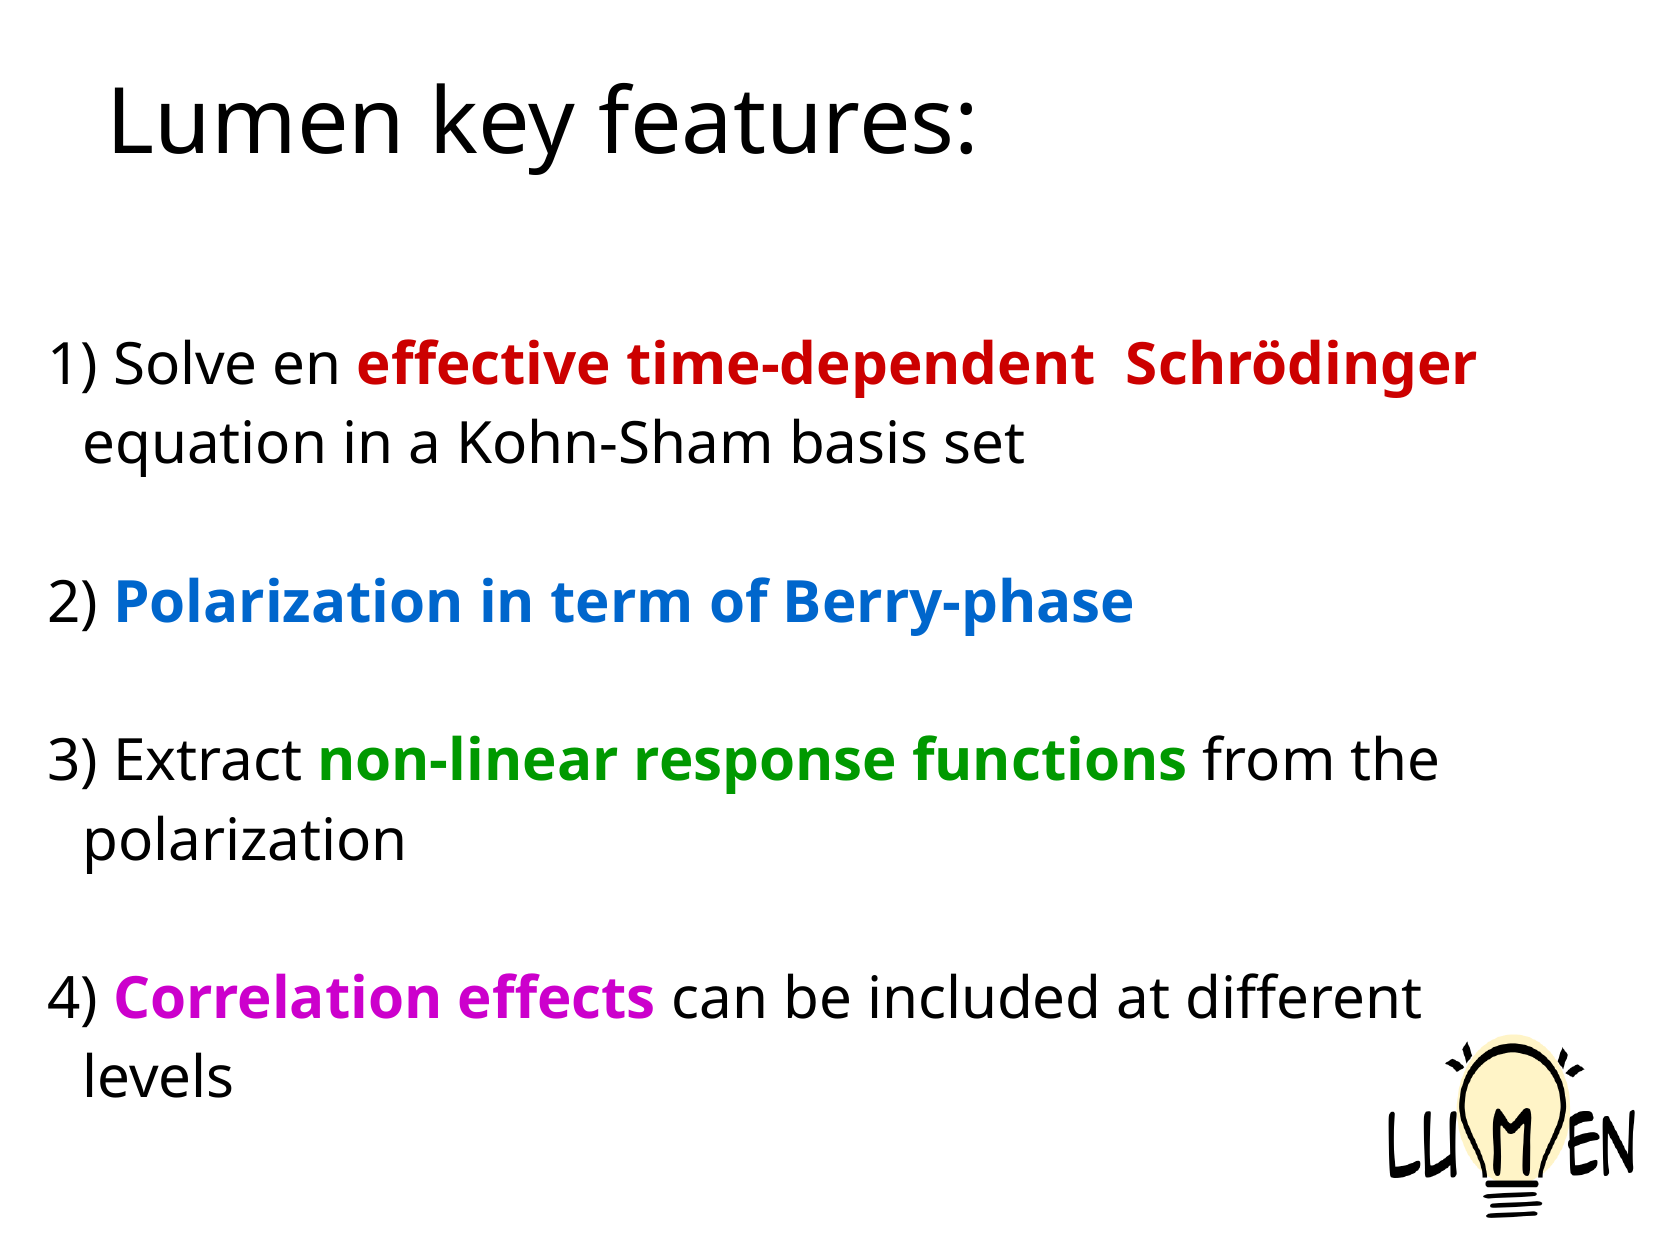

# Lumen key features:
 Solve en effective time-dependent Schrödinger equation in a Kohn-Sham basis set
 Polarization in term of Berry-phase
 Extract non-linear response functions from the polarization
 Correlation effects can be included at different levels